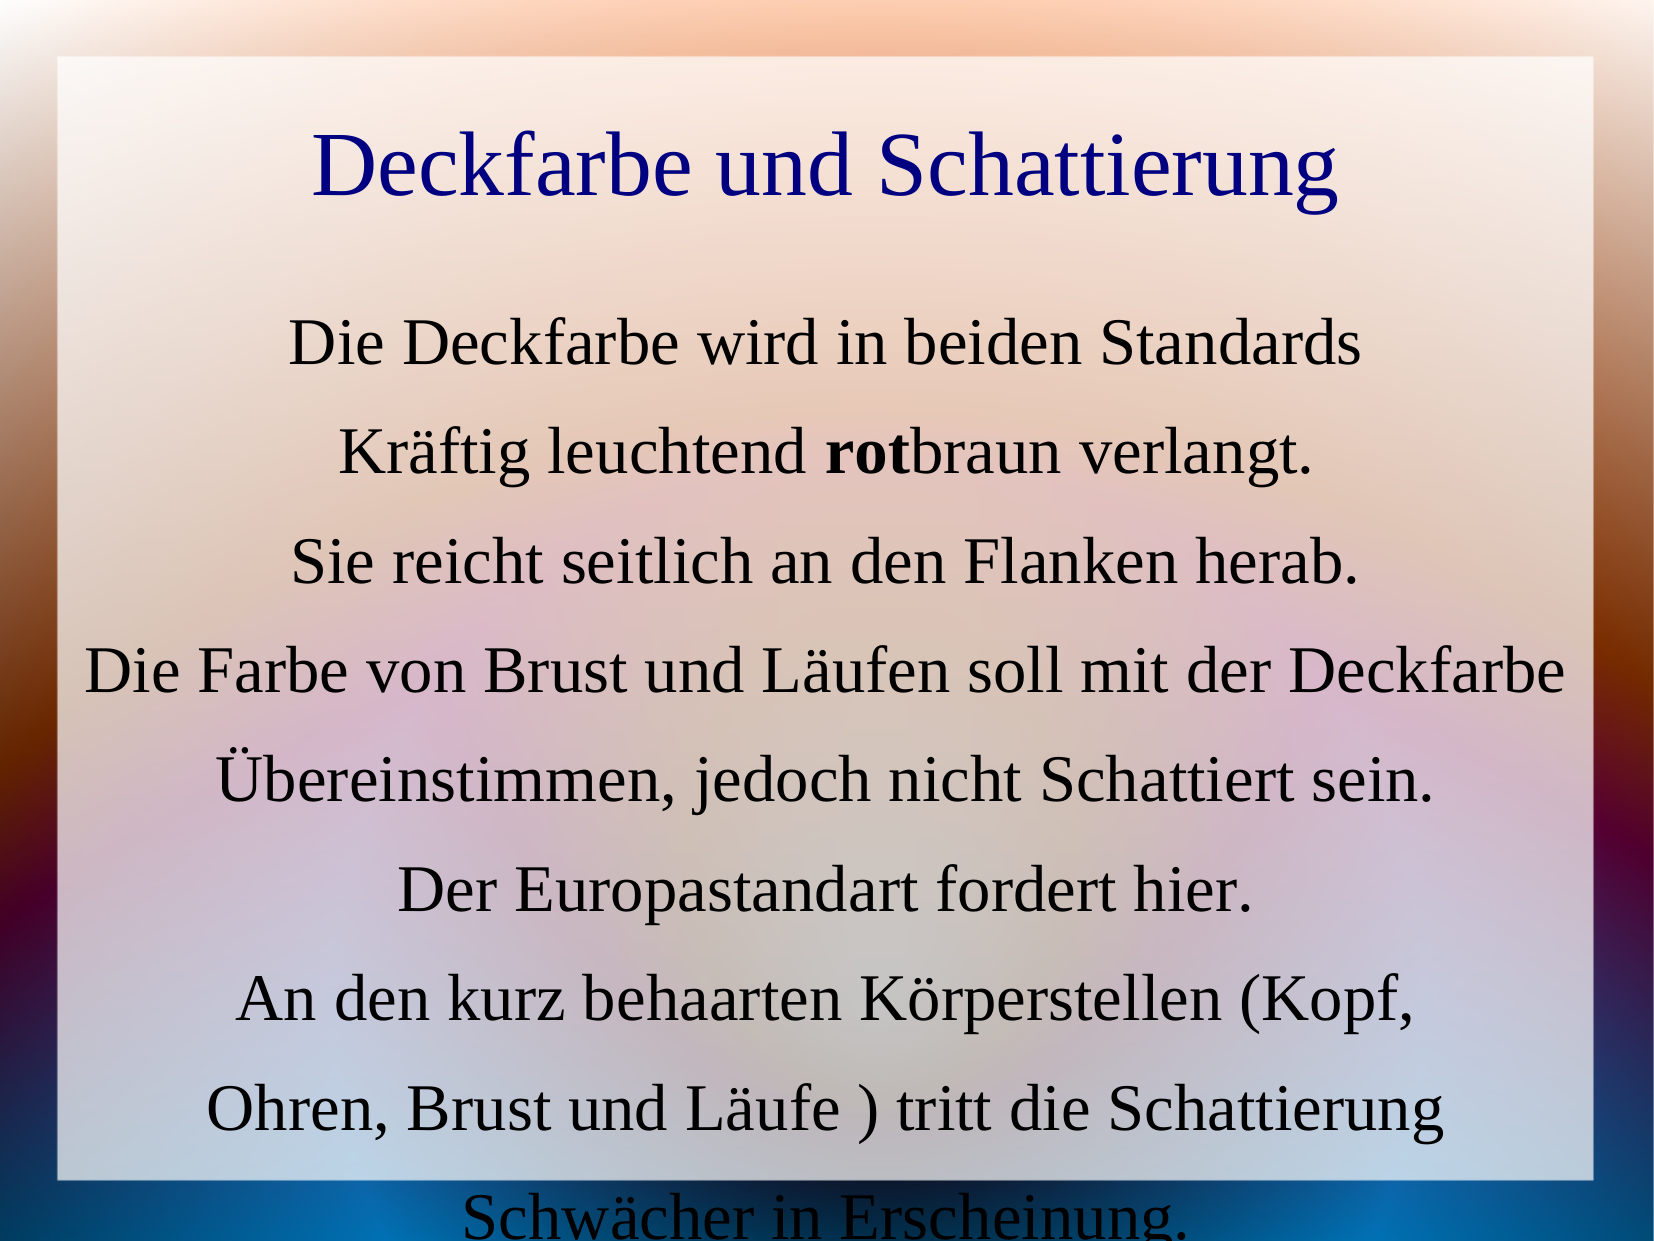

# Deckfarbe und Schattierung
Die Deckfarbe wird in beiden Standards
Kräftig leuchtend rotbraun verlangt.
Sie reicht seitlich an den Flanken herab.
Die Farbe von Brust und Läufen soll mit der Deckfarbe
Übereinstimmen, jedoch nicht Schattiert sein.
Der Europastandart fordert hier.
An den kurz behaarten Körperstellen (Kopf,
Ohren, Brust und Läufe ) tritt die Schattierung
Schwächer in Erscheinung.